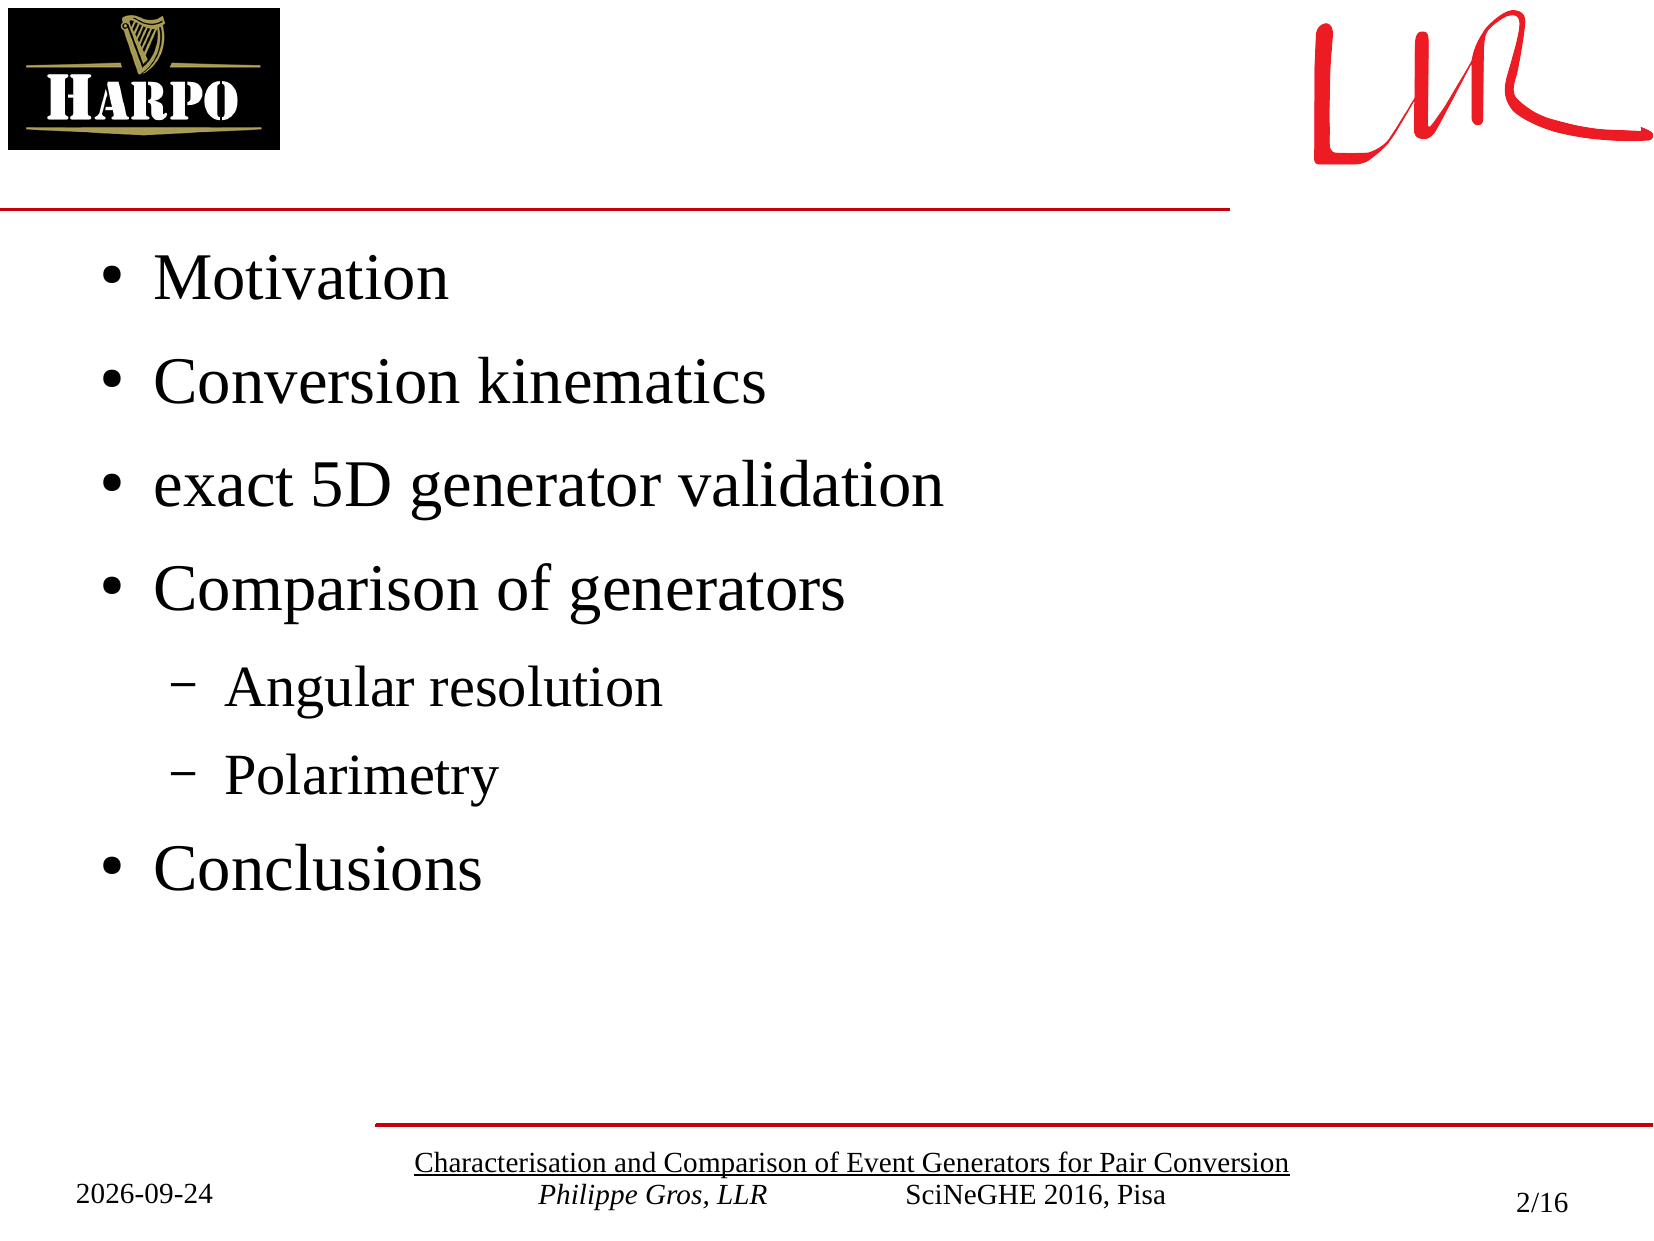

#
Motivation
Conversion kinematics
exact 5D generator validation
Comparison of generators
Angular resolution
Polarimetry
Conclusions
2